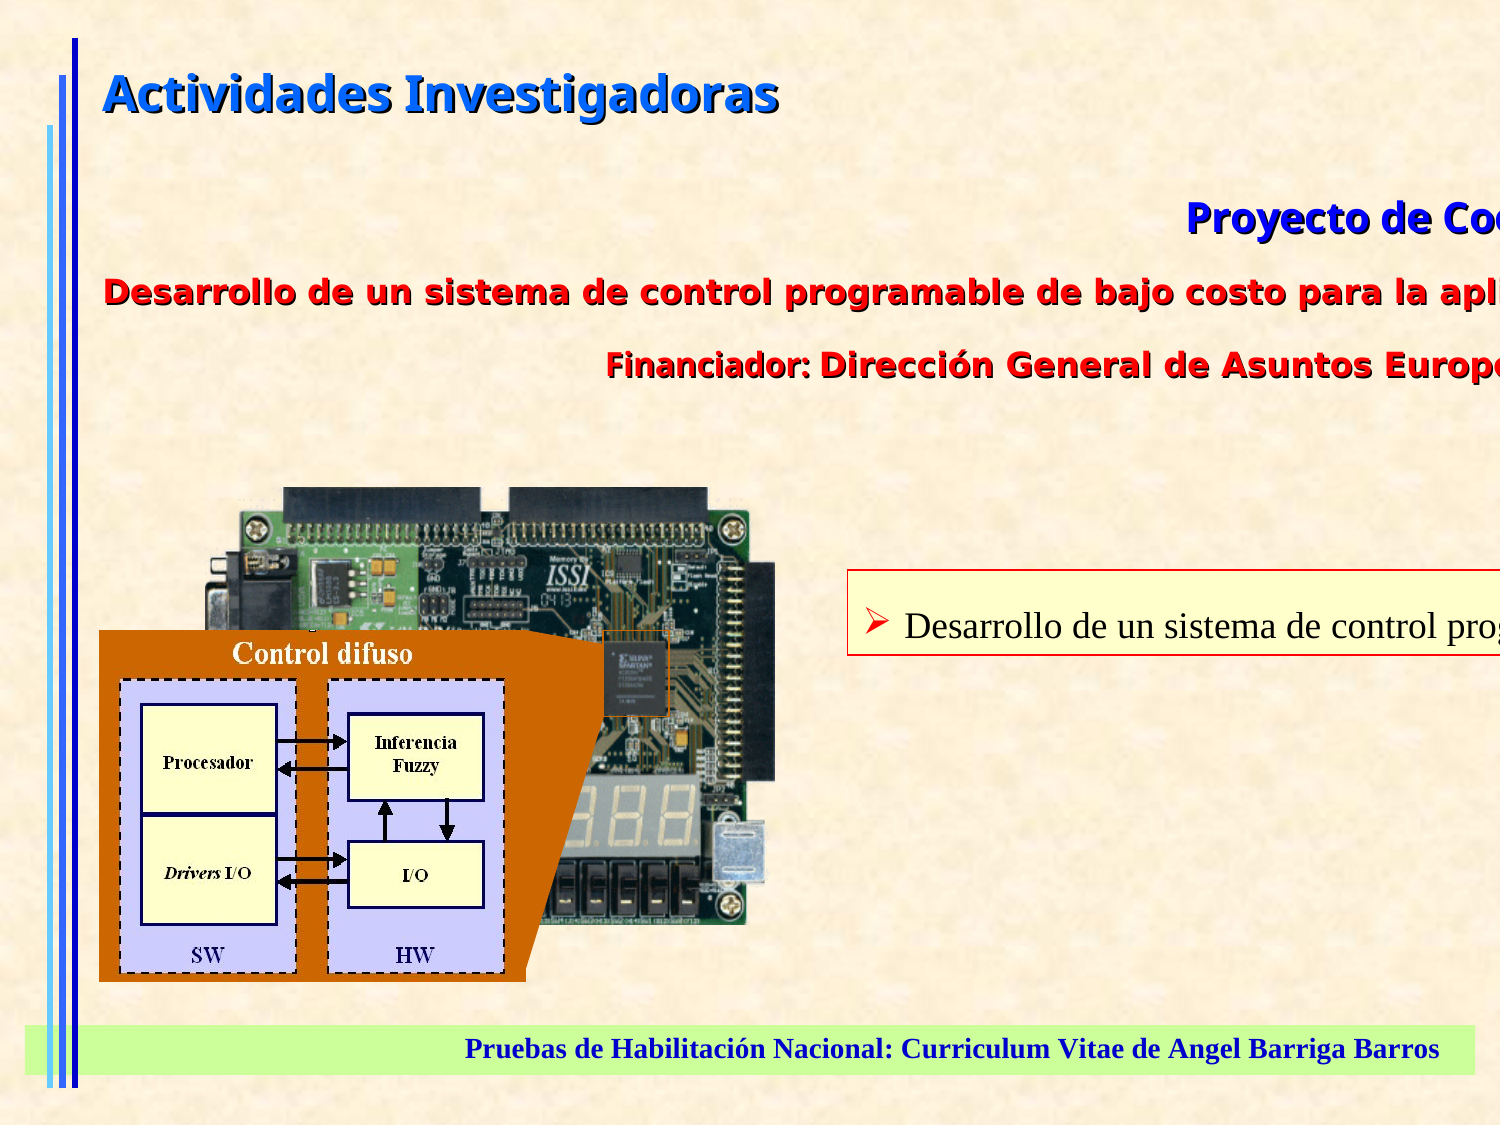

Actividades Investigadoras
Proyecto de Cooperación Internacional
Desarrollo de un sistema de control programable de bajo costo para la aplicación de técnicas de inferencia neuro-difusas en procesos industriales y agrícolas
Financiador: Dirección General de Asuntos Europeos y Cooperación Exterior de Junta de Andalucía (58/02)
 Desarrollo de un sistema de control programable de bajo costo que aplique técnicas de inferencia neuro-difusas